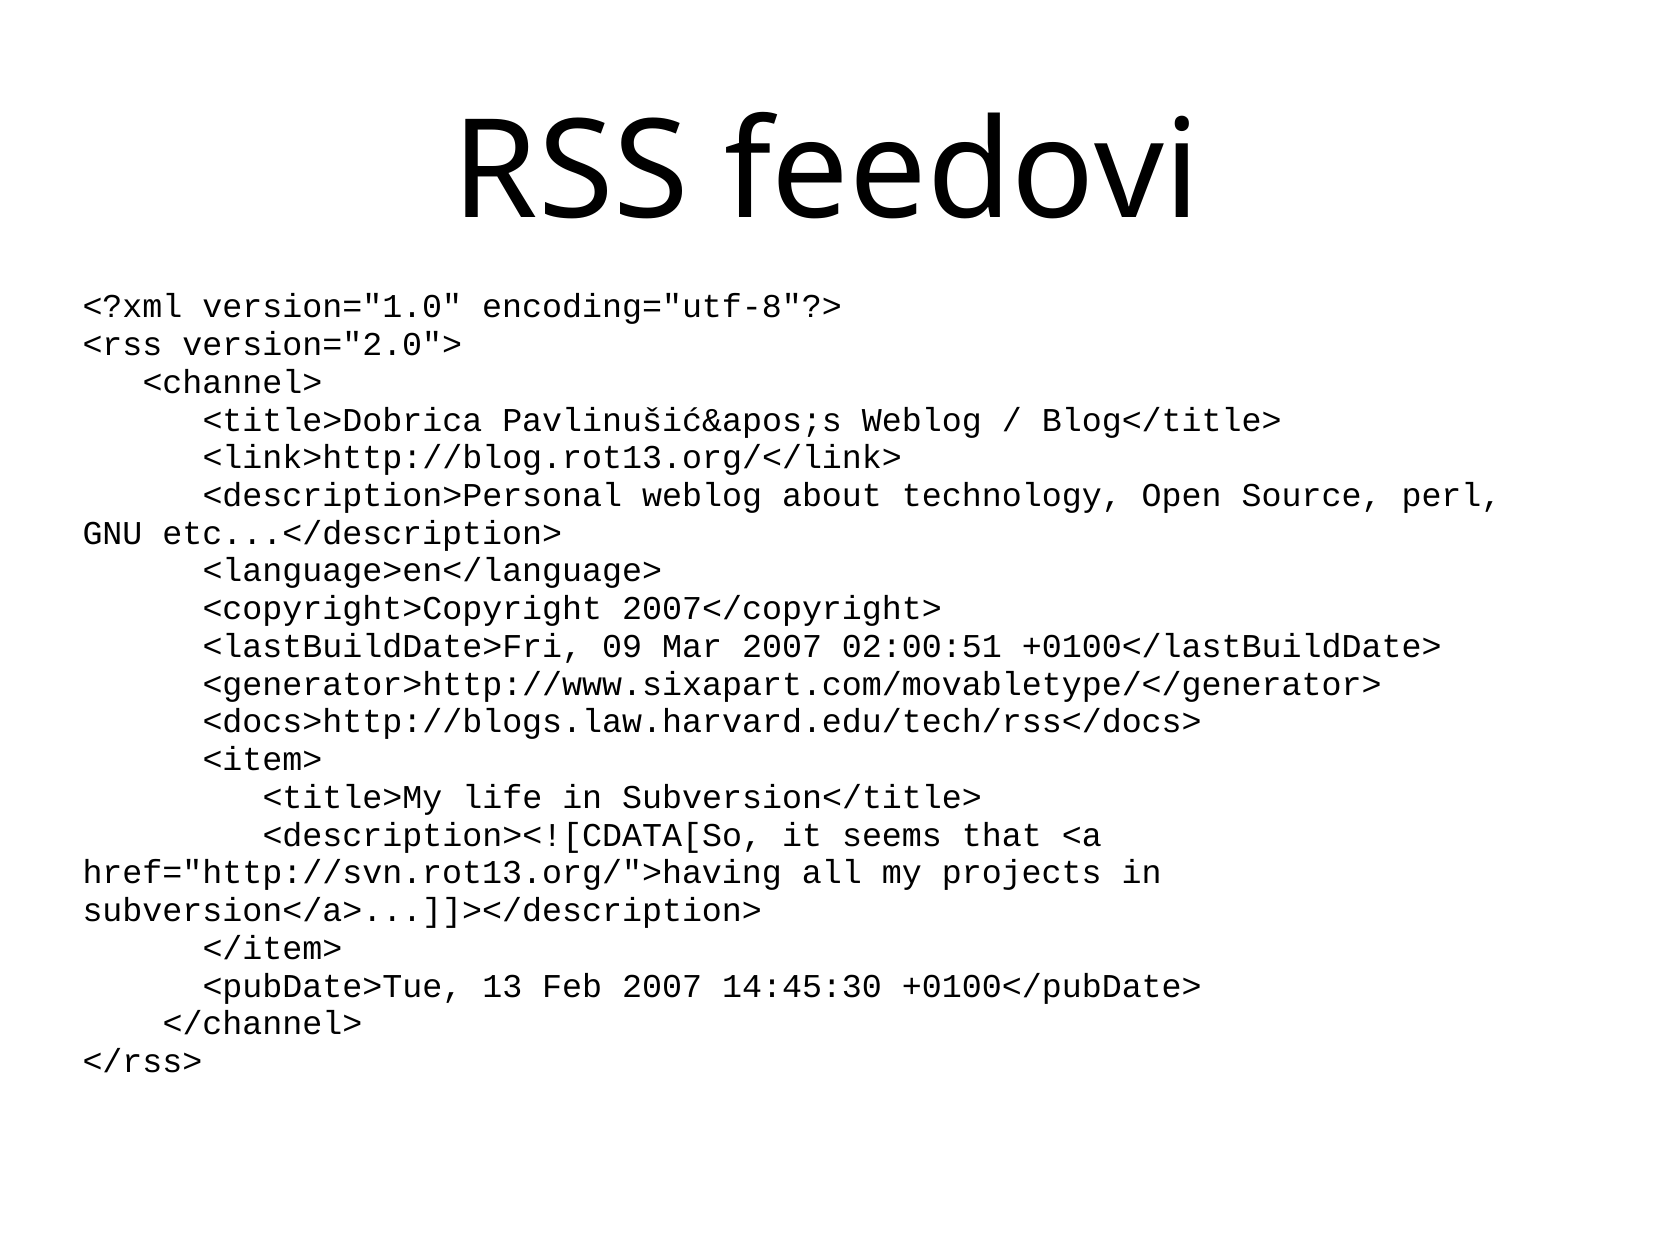

# RSS feedovi
<?xml version="1.0" encoding="utf-8"?>
<rss version="2.0">
 <channel>
 <title>Dobrica Pavlinušić&apos;s Weblog / Blog</title>
 <link>http://blog.rot13.org/</link>
 <description>Personal weblog about technology, Open Source, perl, GNU etc...</description>
 <language>en</language>
 <copyright>Copyright 2007</copyright>
 <lastBuildDate>Fri, 09 Mar 2007 02:00:51 +0100</lastBuildDate>
 <generator>http://www.sixapart.com/movabletype/</generator>
 <docs>http://blogs.law.harvard.edu/tech/rss</docs>
 <item>
 <title>My life in Subversion</title>
 <description><![CDATA[So, it seems that <a href="http://svn.rot13.org/">having all my projects in subversion</a>...]]></description>
 </item>
 <pubDate>Tue, 13 Feb 2007 14:45:30 +0100</pubDate>
 </channel>
</rss>